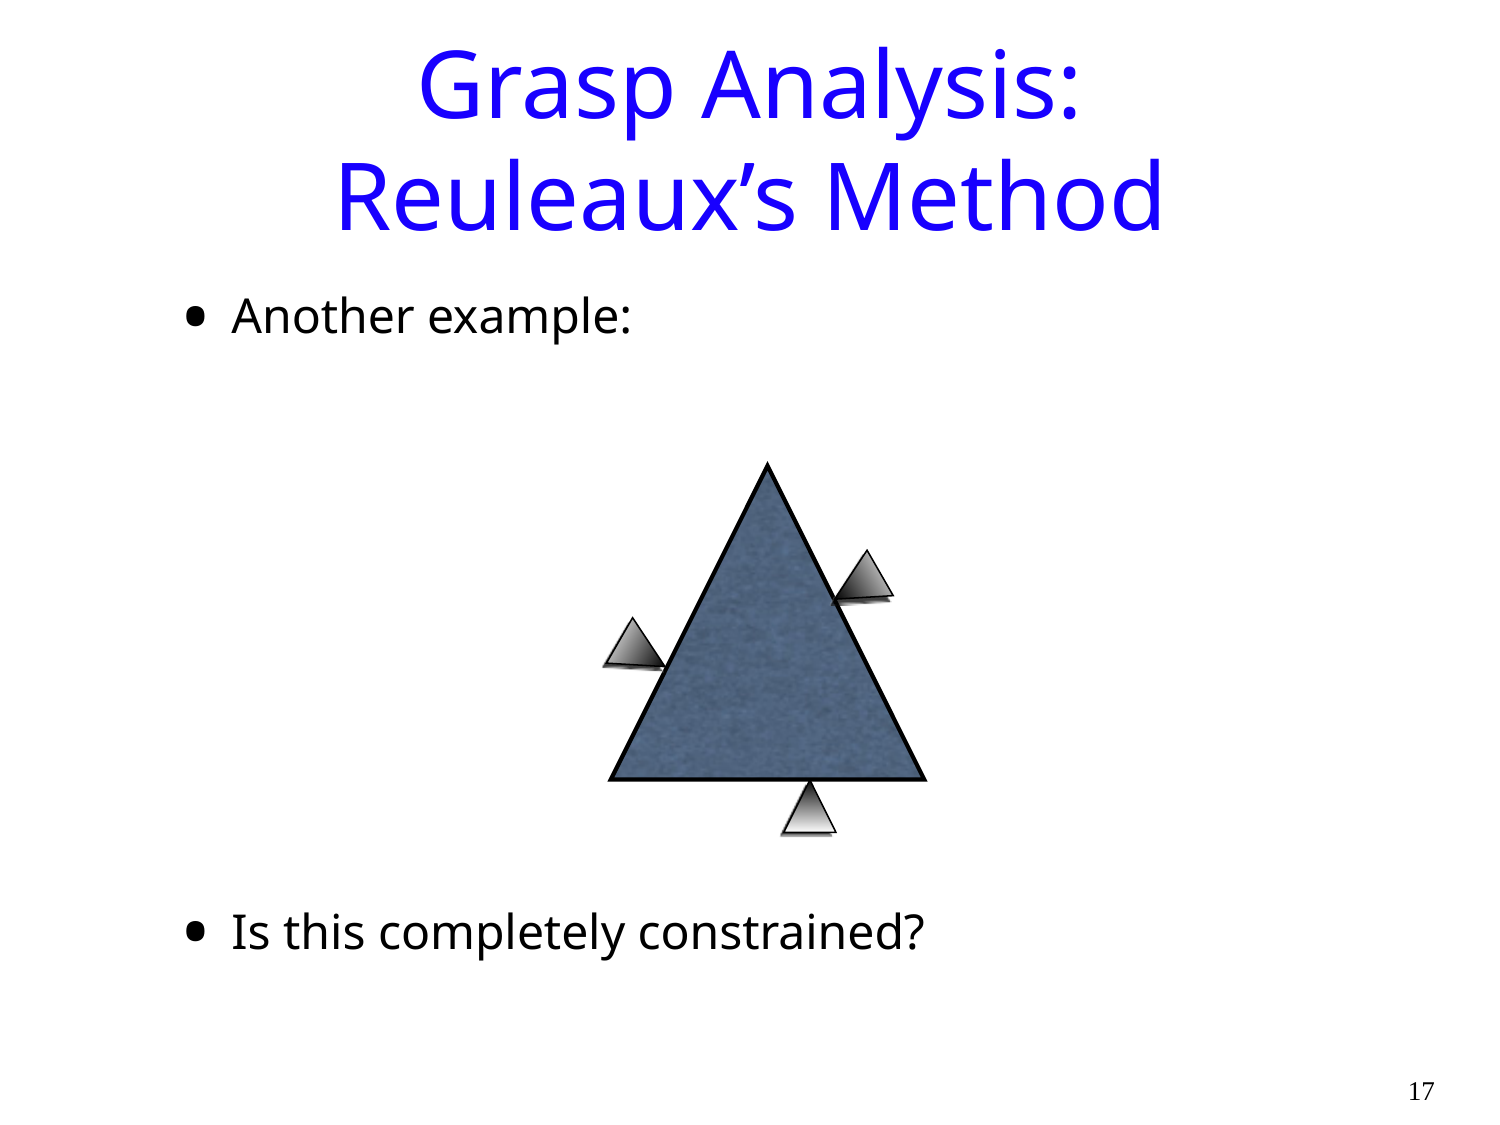

Grasp Analysis:
Reuleaux’s Method
# Another example:
Is this completely constrained?
17